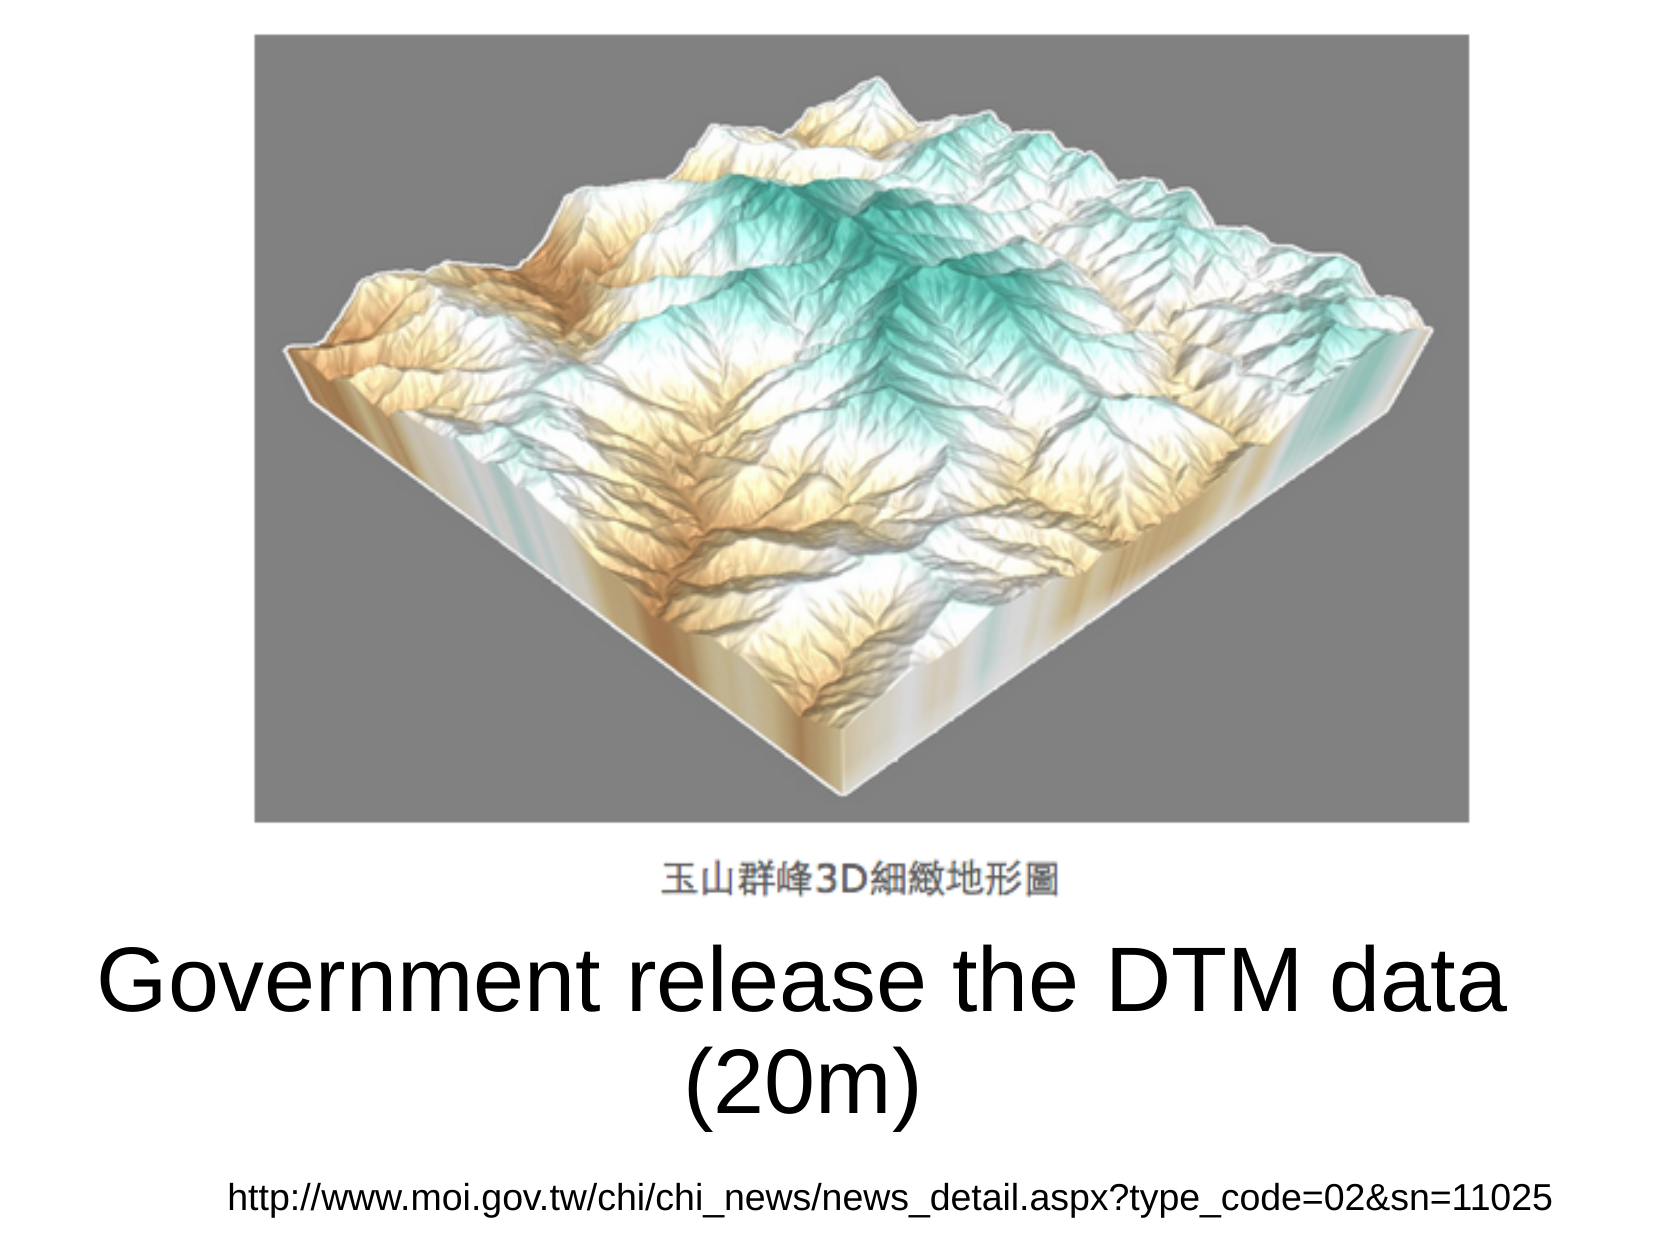

# Government release the DTM data (20m)
http://www.moi.gov.tw/chi/chi_news/news_detail.aspx?type_code=02&sn=11025